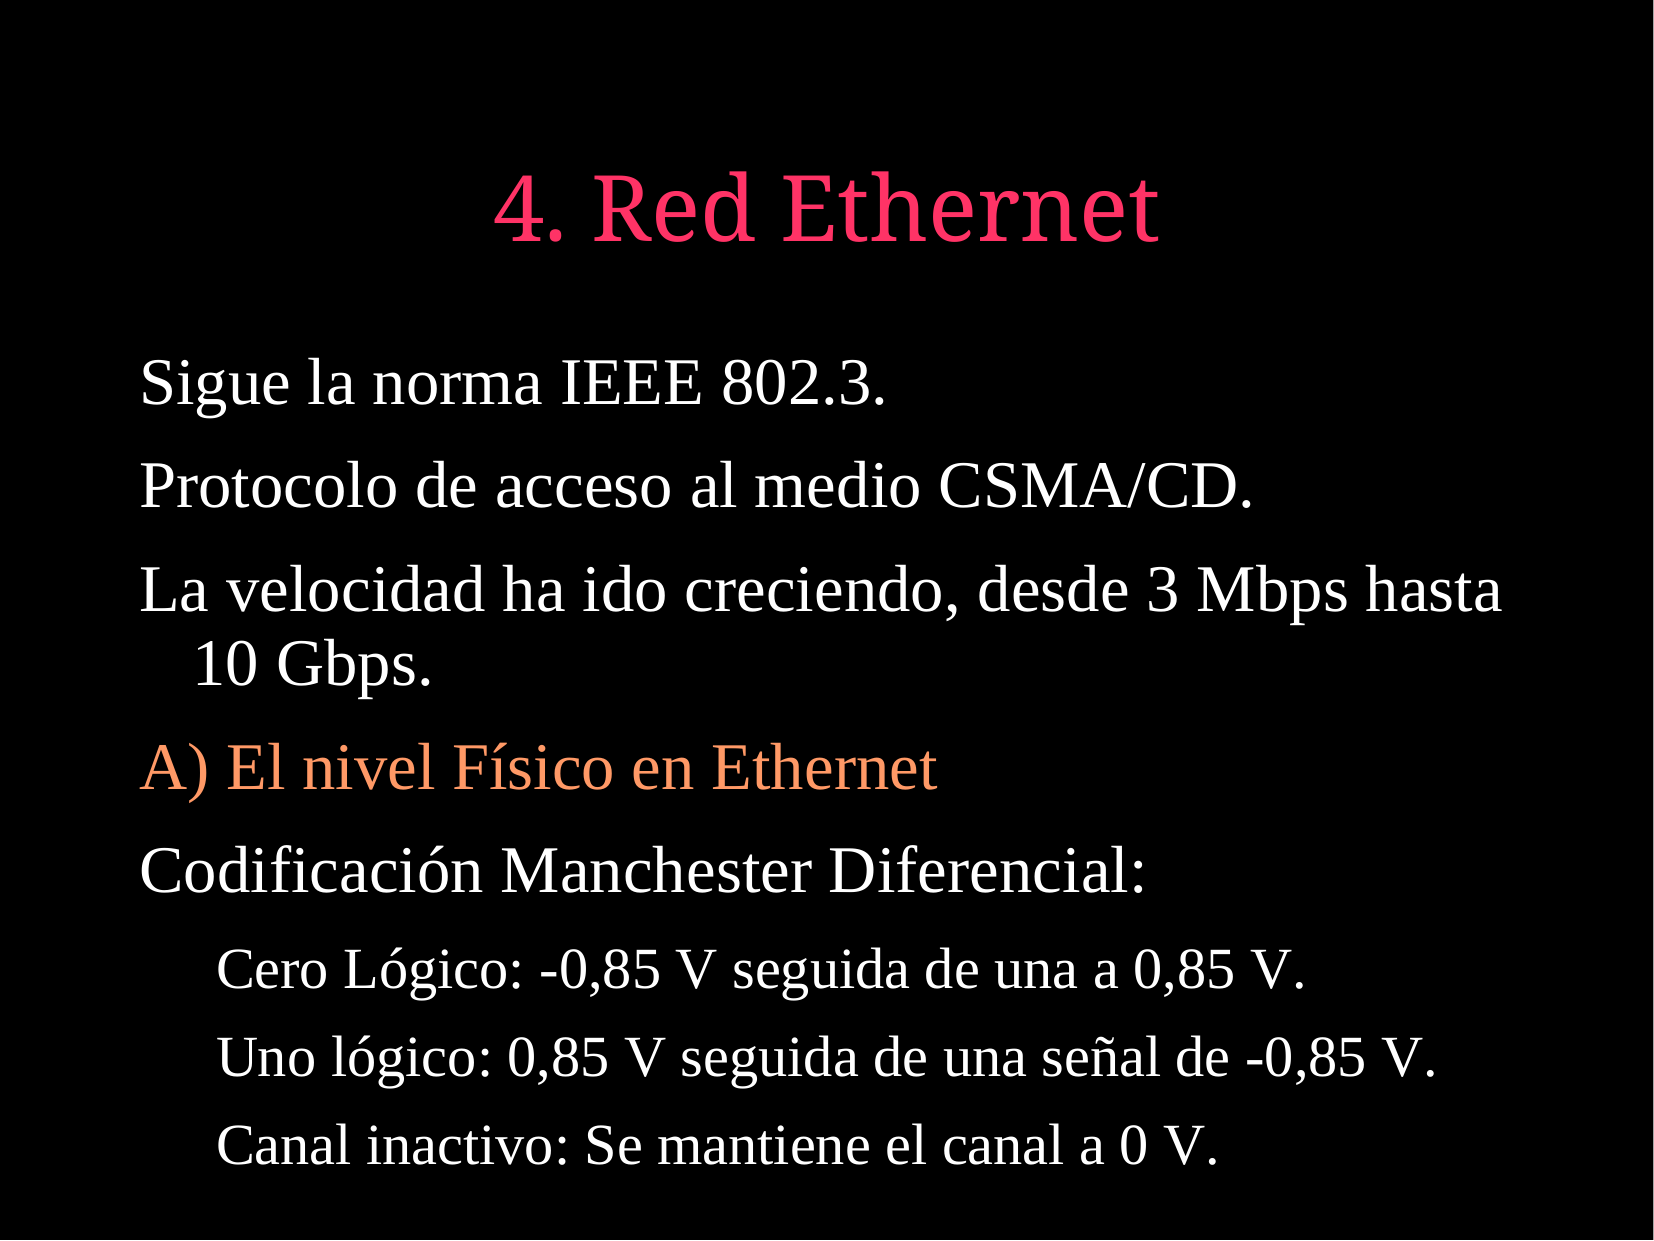

# 4. Red Ethernet
Sigue la norma IEEE 802.3.
Protocolo de acceso al medio CSMA/CD.
La velocidad ha ido creciendo, desde 3 Mbps hasta 10 Gbps.
A) El nivel Físico en Ethernet
Codificación Manchester Diferencial:
Cero Lógico: -0,85 V seguida de una a 0,85 V.
Uno lógico: 0,85 V seguida de una señal de -0,85 V.
Canal inactivo: Se mantiene el canal a 0 V.